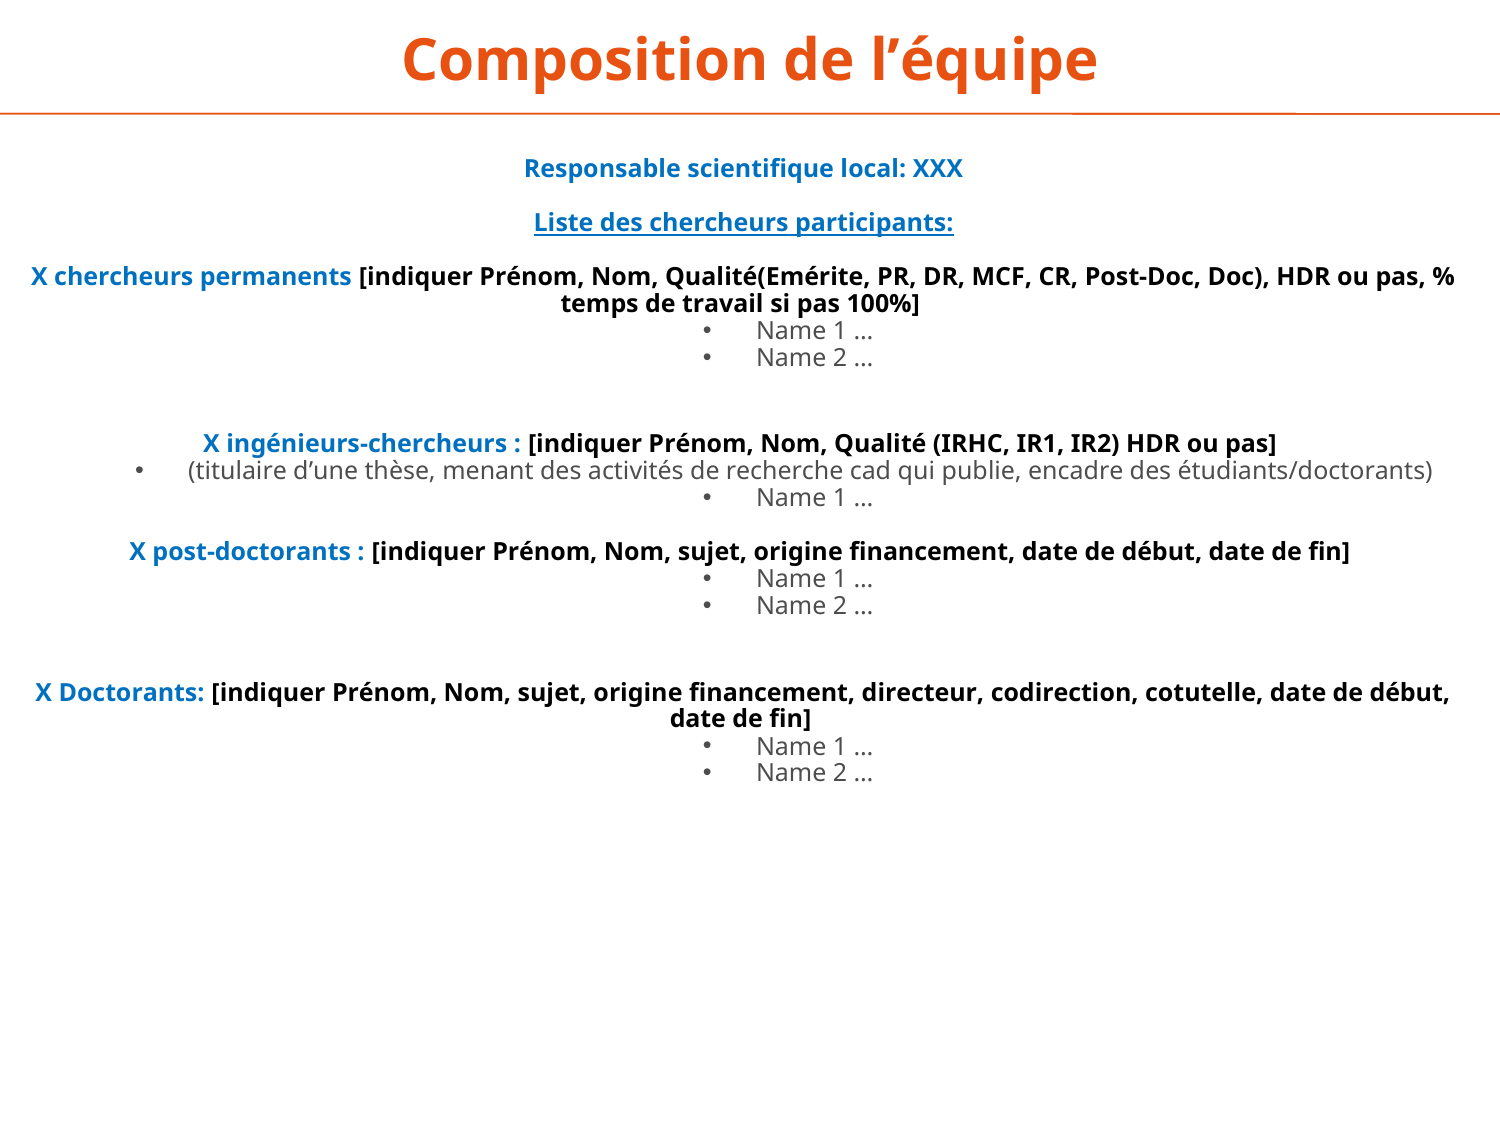

Composition de l’équipe
Responsable scientifique local: XXX
Liste des chercheurs participants:
X chercheurs permanents [indiquer Prénom, Nom, Qualité(Emérite, PR, DR, MCF, CR, Post-Doc, Doc), HDR ou pas, % temps de travail si pas 100%]
Name 1 …
Name 2 …
X ingénieurs-chercheurs : [indiquer Prénom, Nom, Qualité (IRHC, IR1, IR2) HDR ou pas]
(titulaire d’une thèse, menant des activités de recherche cad qui publie, encadre des étudiants/doctorants)
Name 1 …
X post-doctorants : [indiquer Prénom, Nom, sujet, origine financement, date de début, date de fin]
Name 1 …
Name 2 …
X Doctorants: [indiquer Prénom, Nom, sujet, origine financement, directeur, codirection, cotutelle, date de début, date de fin]
Name 1 …
Name 2 …